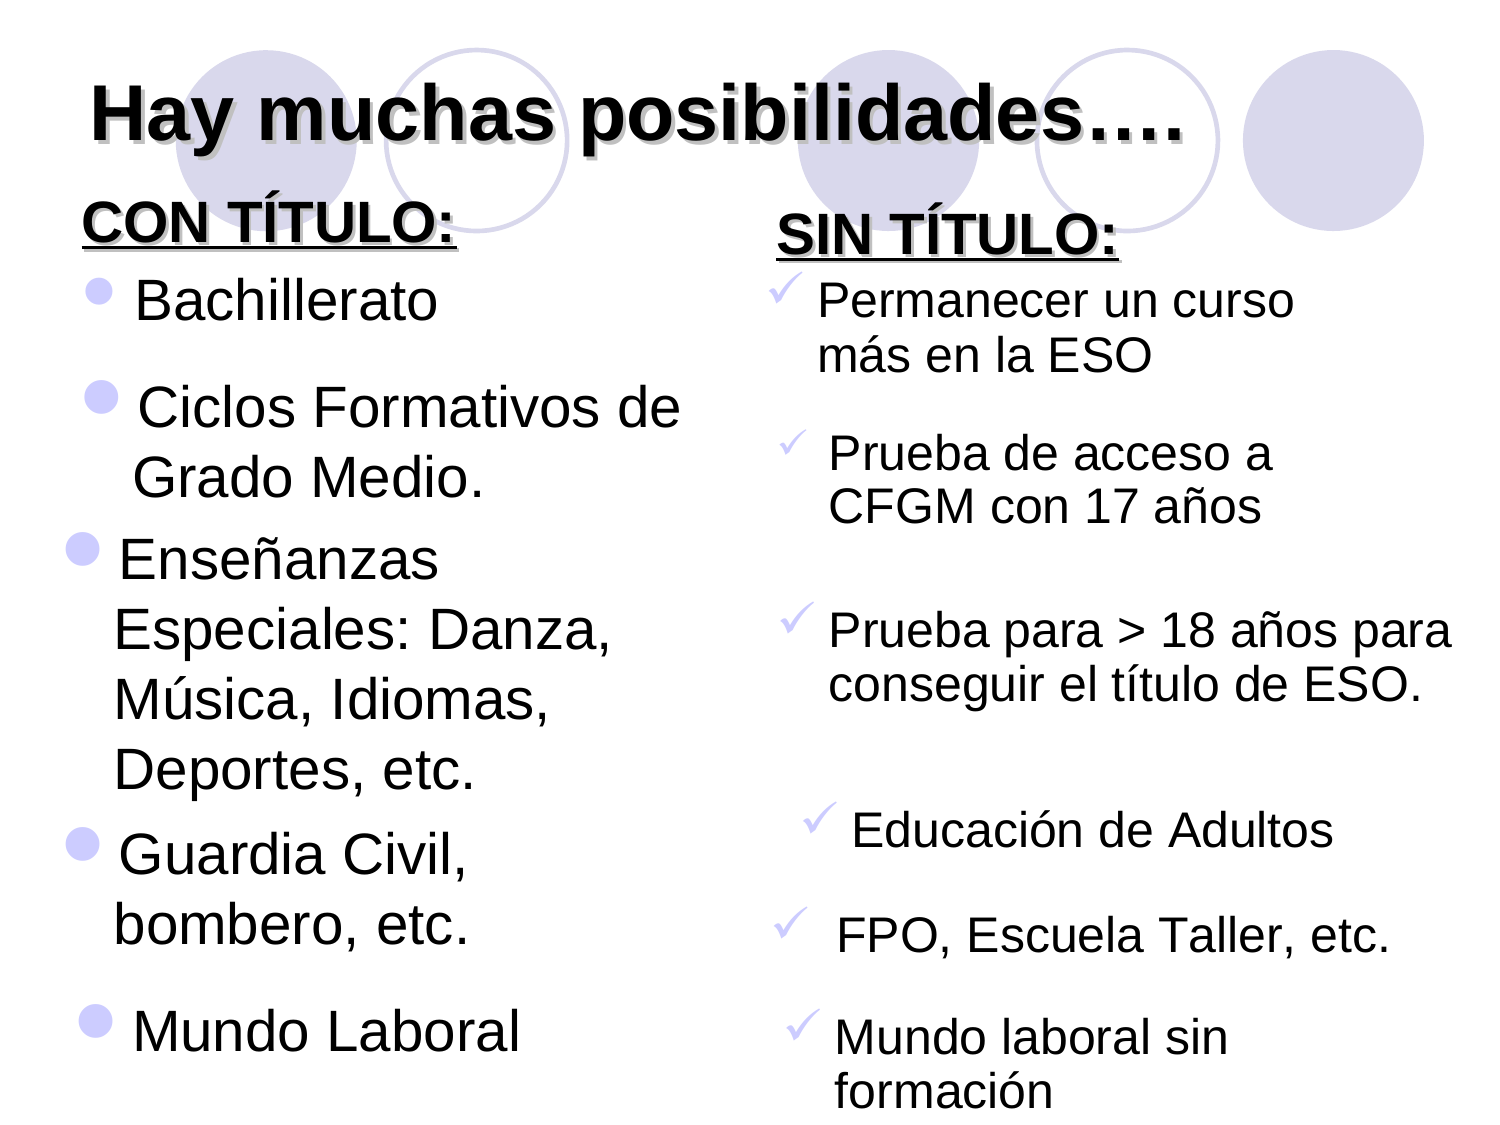

Hay muchas posibilidades….
CON TÍTULO:
Bachillerato
SIN TÍTULO:
Permanecer un curso más en la ESO
Ciclos Formativos de Grado Medio.
Prueba de acceso a CFGM con 17 años
Enseñanzas Especiales: Danza, Música, Idiomas, Deportes, etc.
Prueba para > 18 años para conseguir el título de ESO.
Educación de Adultos
Guardia Civil, bombero, etc.
 FPO, Escuela Taller, etc.
Mundo Laboral
Mundo laboral sin formación